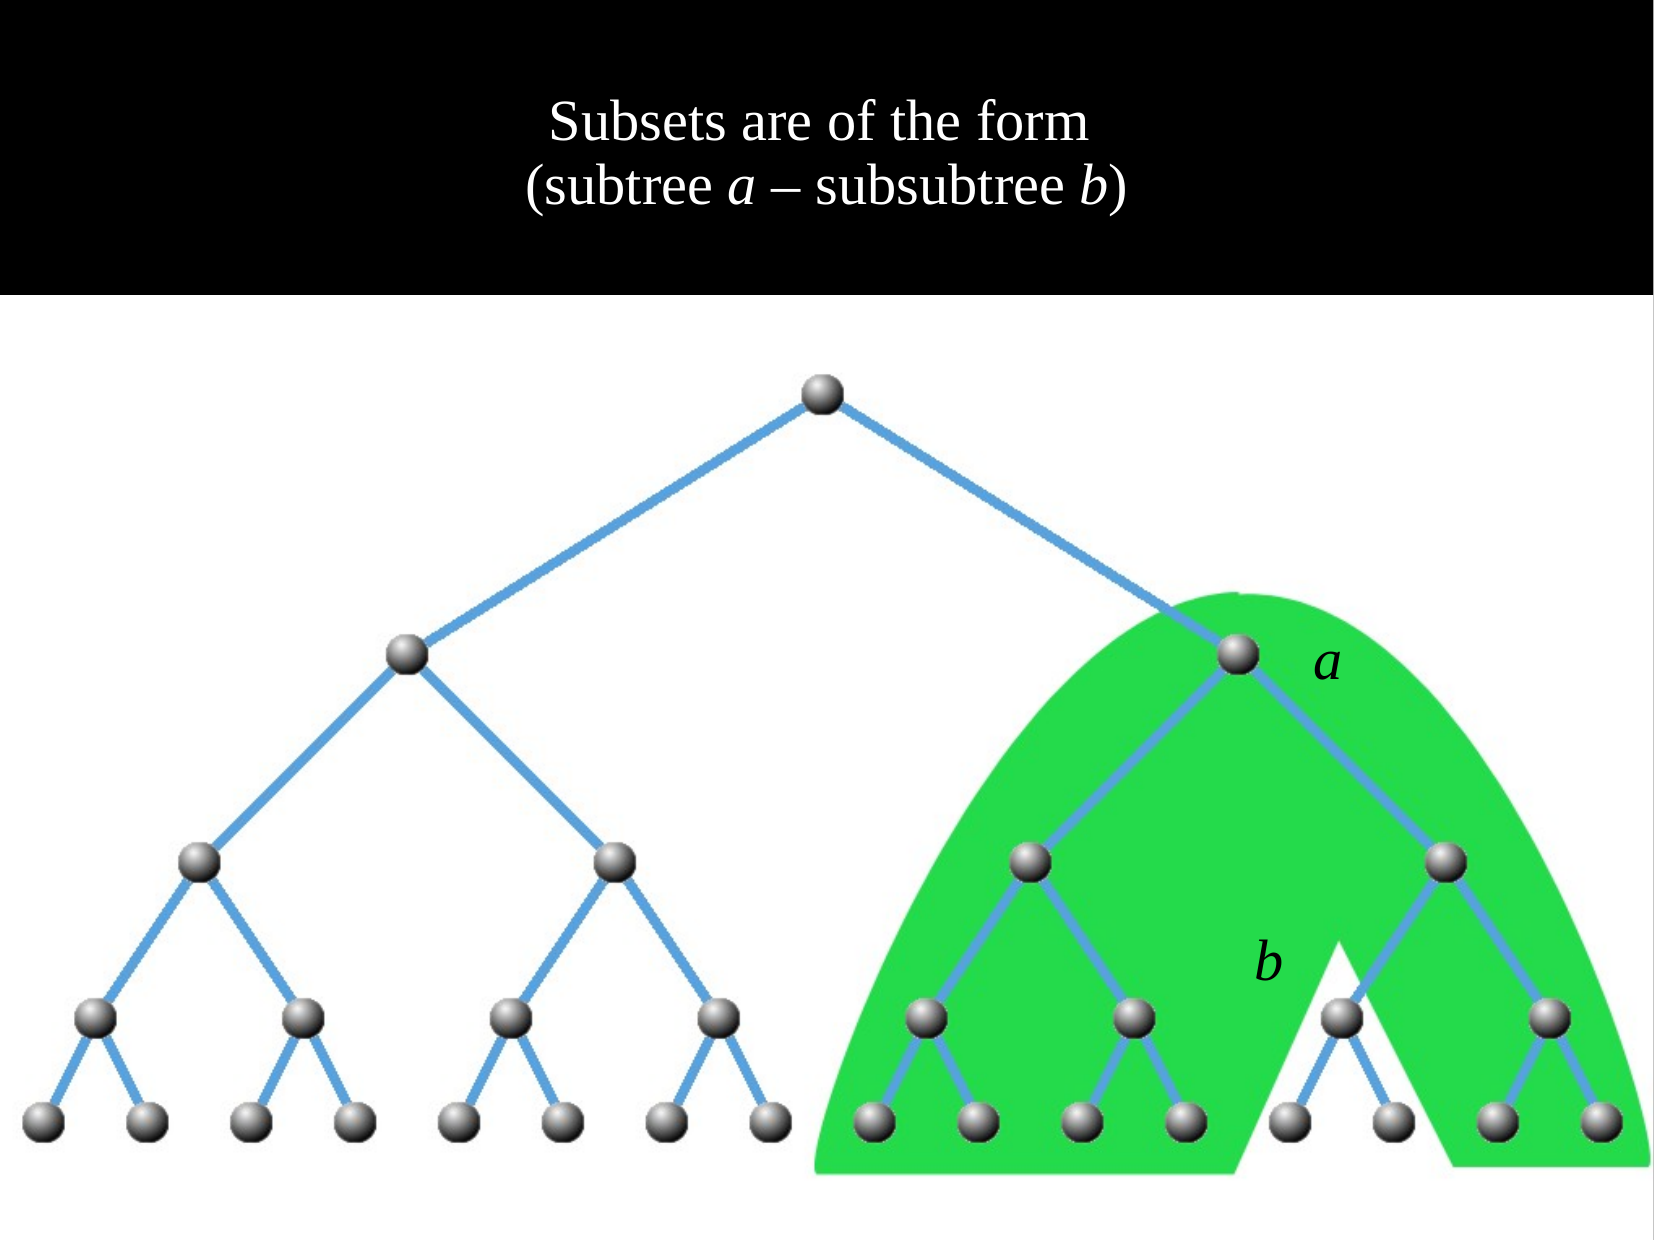

# Subsets are of the form (subtree a – subsubtree b)
a
b